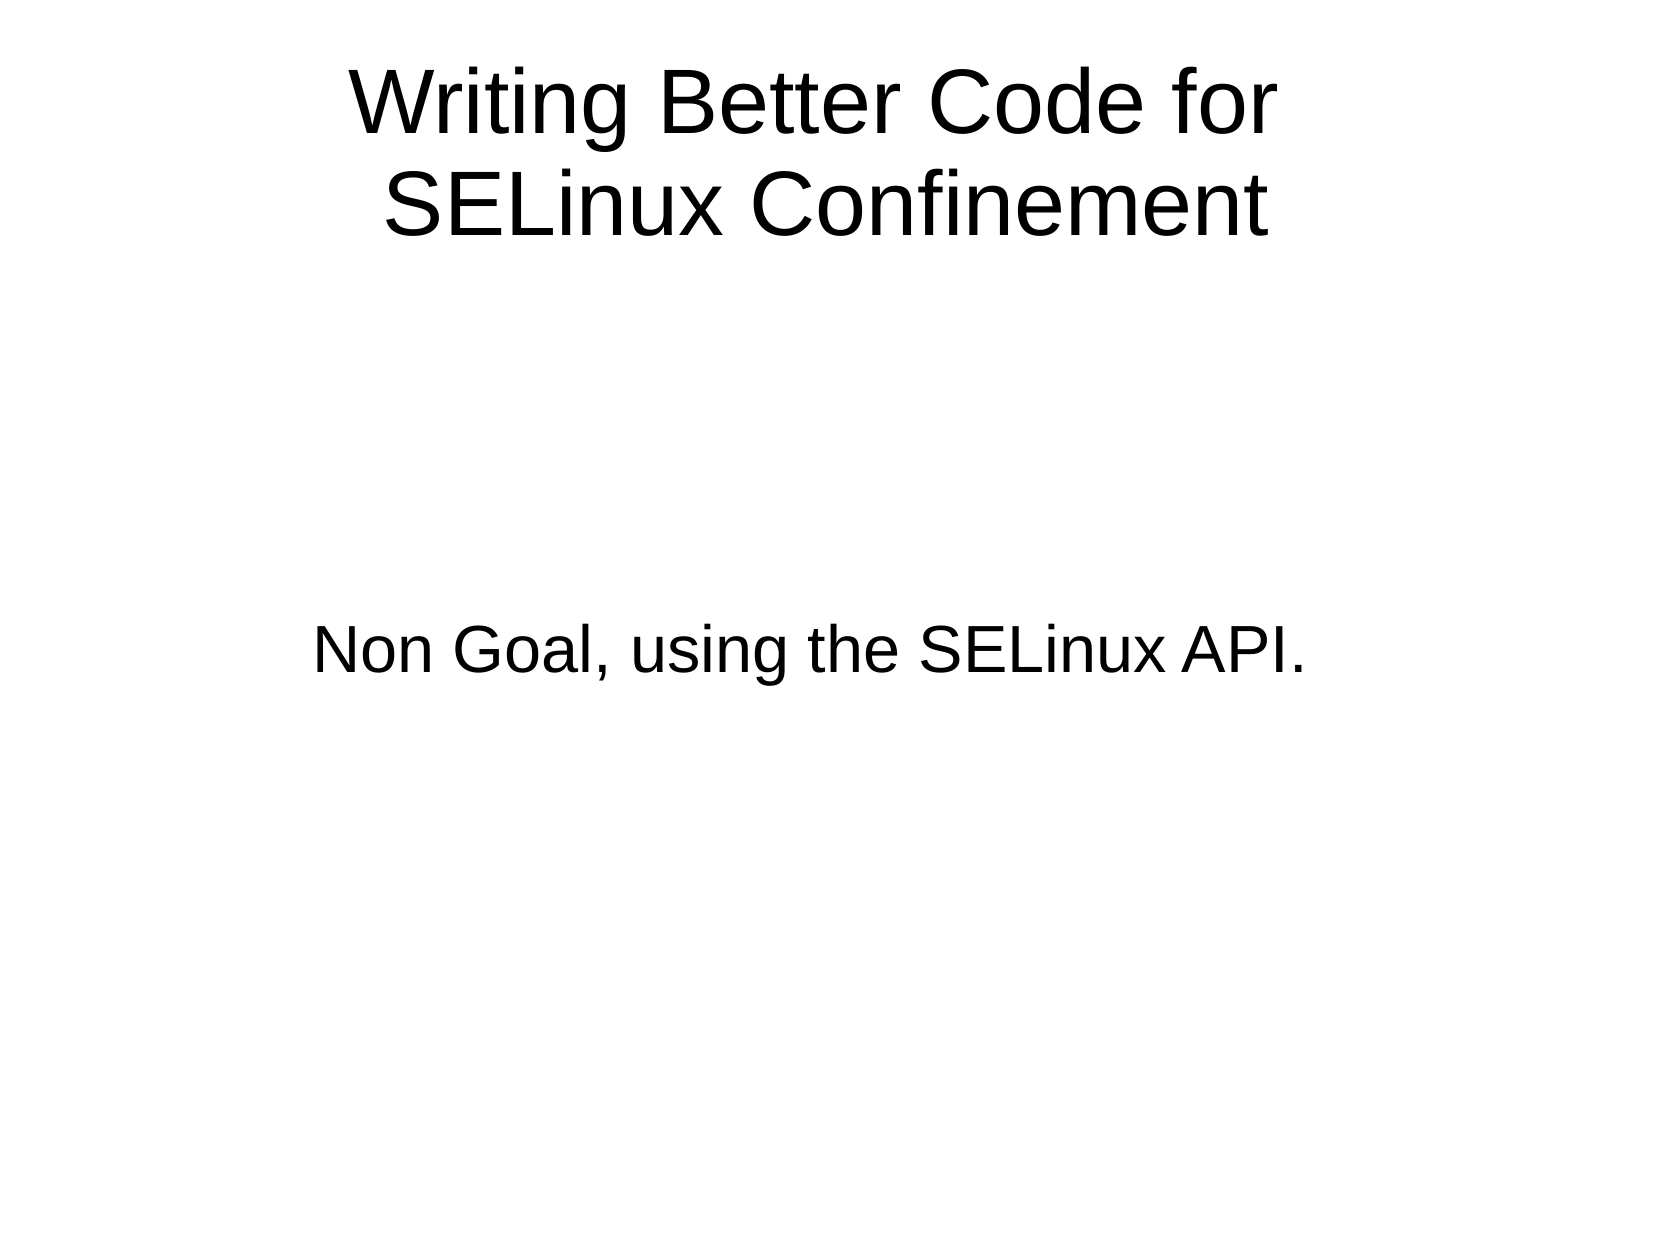

# Writing Better Code for SELinux Confinement
Non Goal, using the SELinux API.